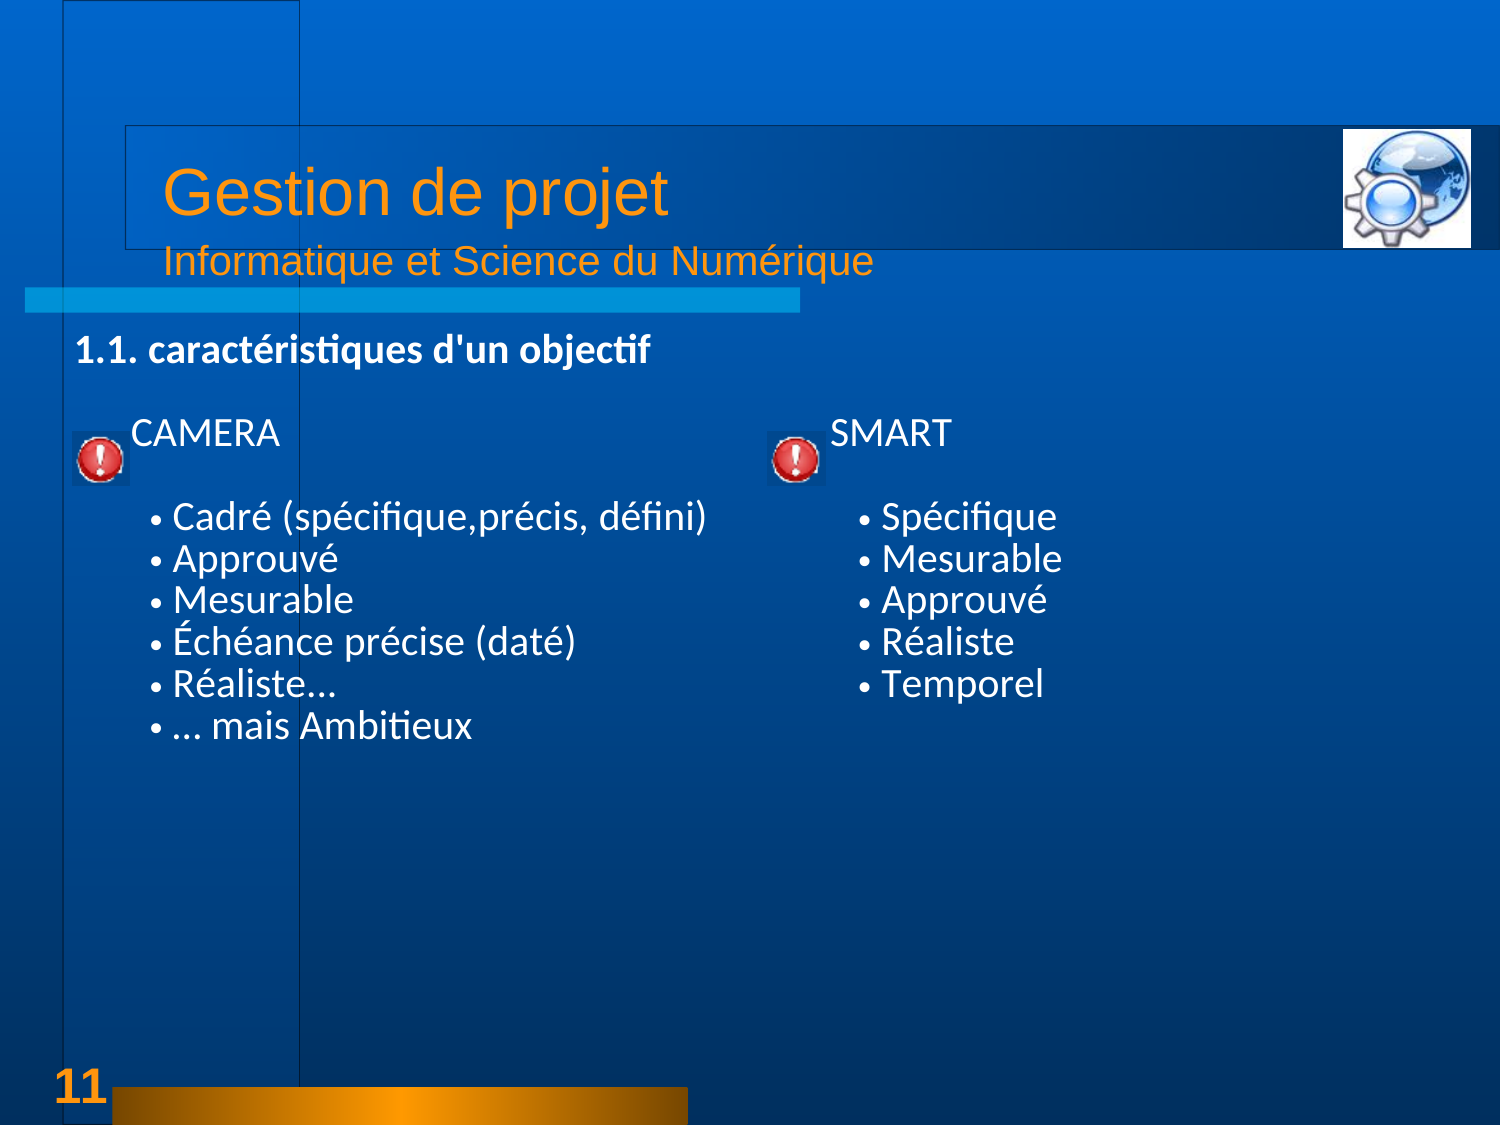

CAMERA
 Cadré (spécifique,précis, défini)
 Approuvé
 Mesurable
 Échéance précise (daté)
 Réaliste...
 … mais Ambitieux
 SMART
 Spécifique
 Mesurable
 Approuvé
 Réaliste
 Temporel
1.1. caractéristiques d'un objectif